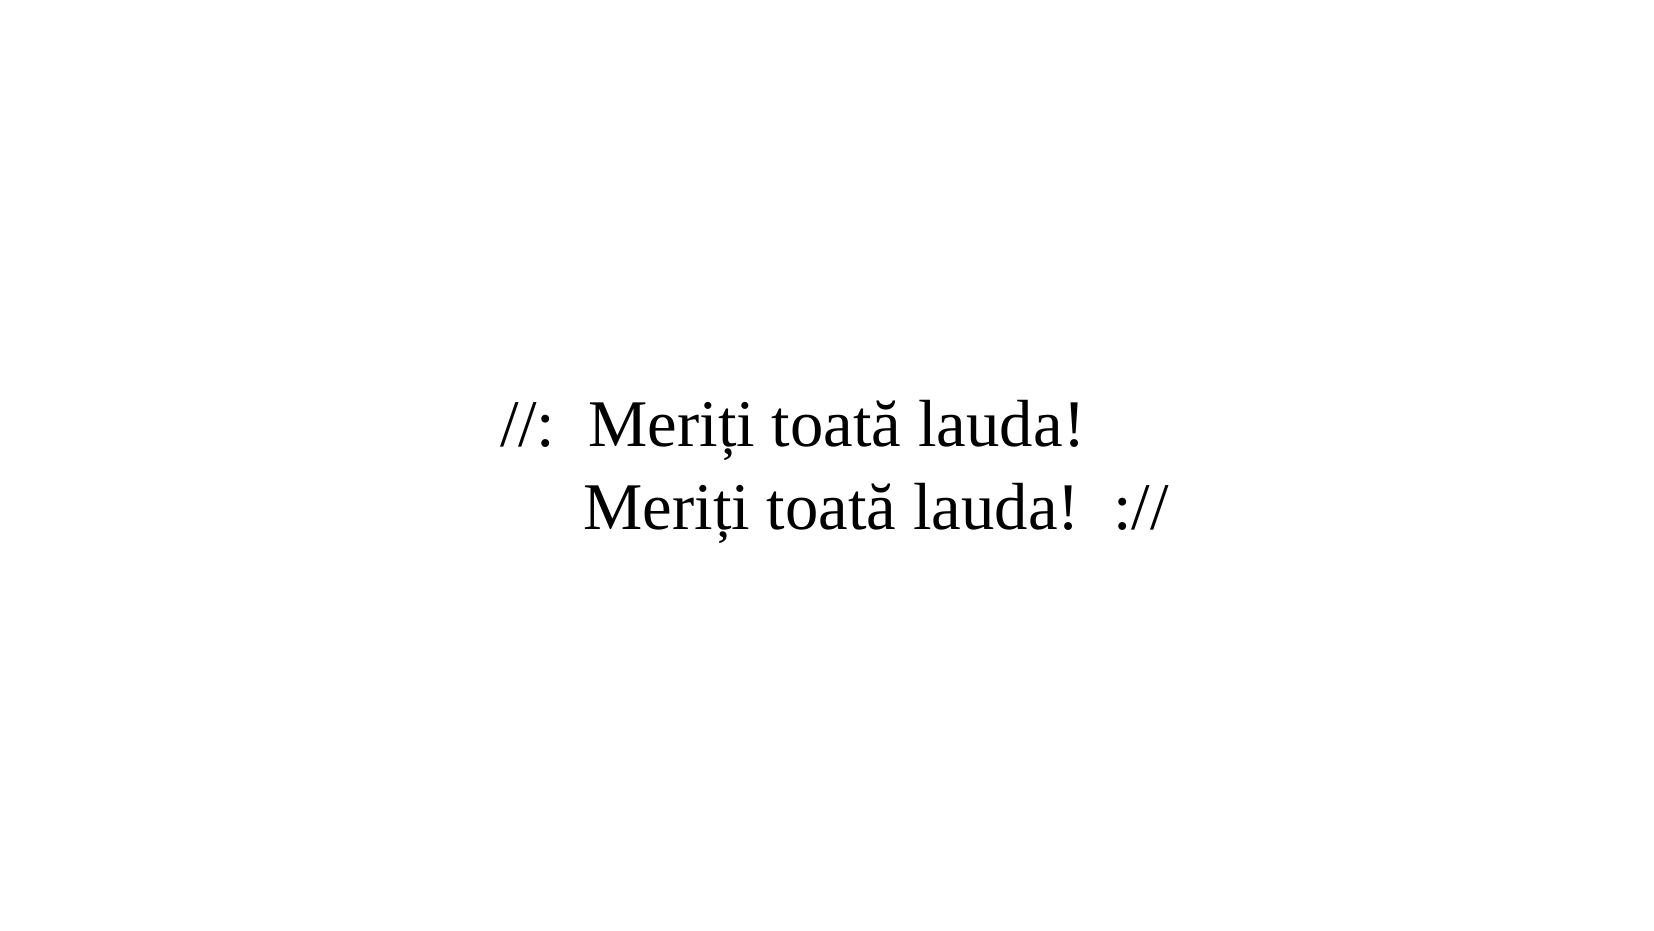

# //: Meriți toată lauda!
 Meriți toată lauda! ://